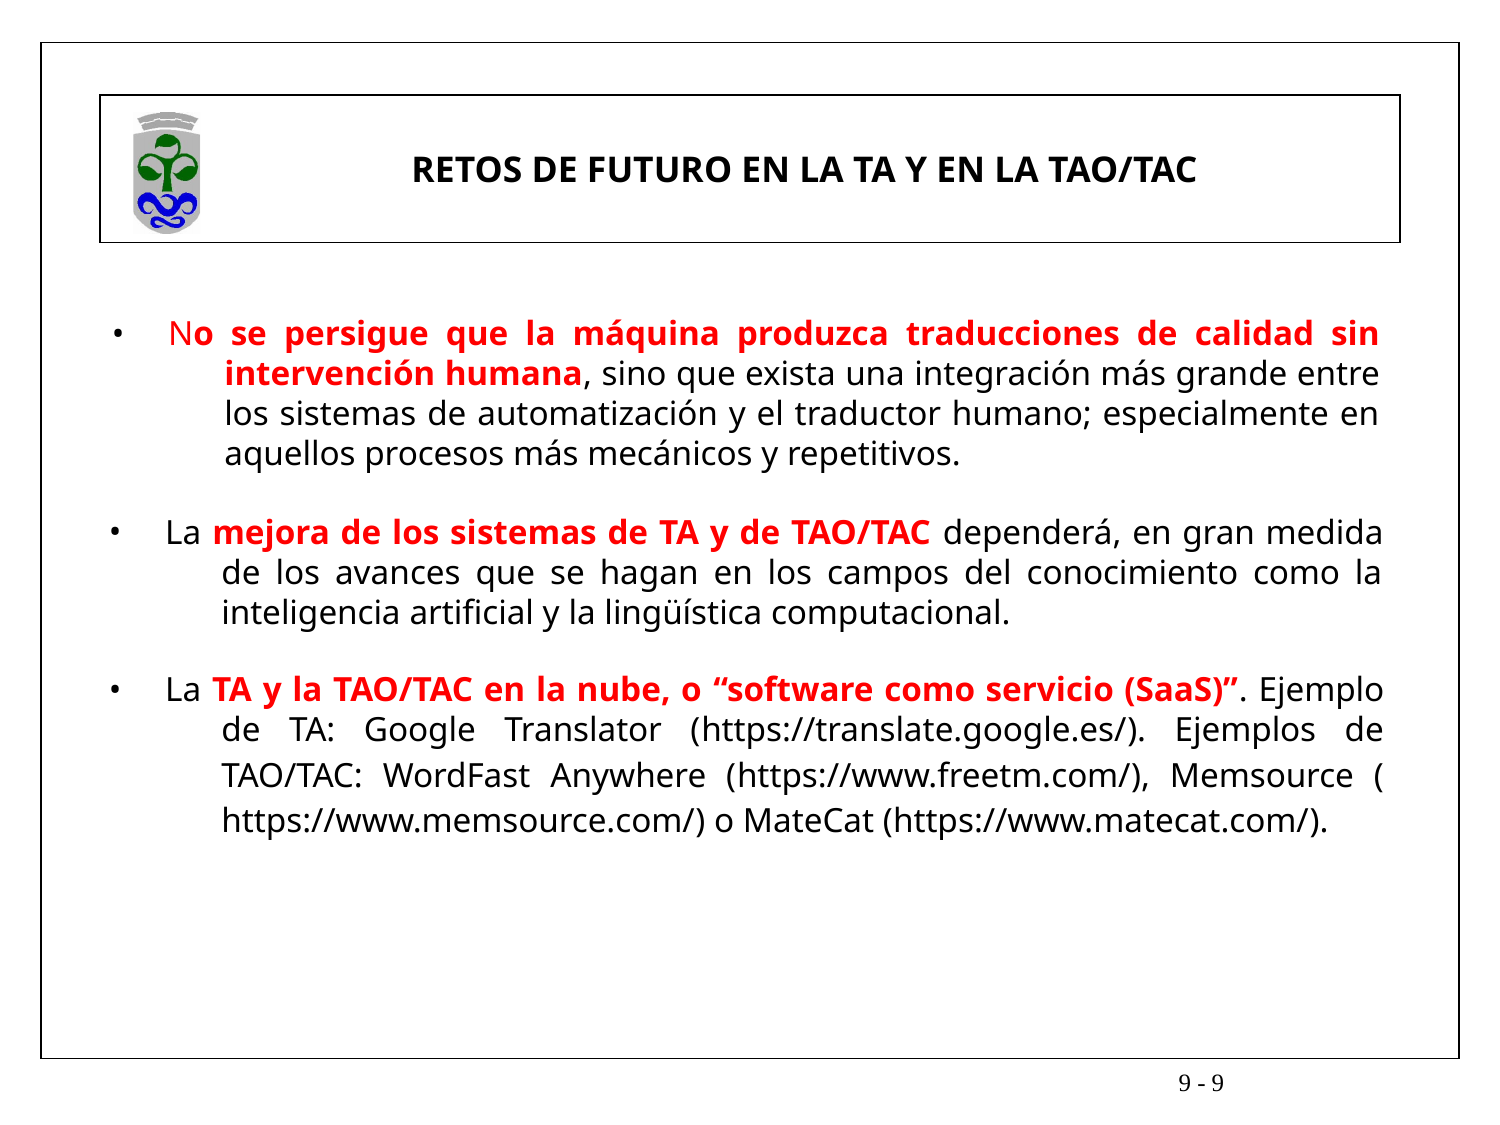

RETOS DE FUTURO EN LA TA Y EN LA TAO/TAC
No se persigue que la máquina produzca traducciones de calidad sin intervención humana, sino que exista una integración más grande entre los sistemas de automatización y el traductor humano; especialmente en aquellos procesos más mecánicos y repetitivos.
La mejora de los sistemas de TA y de TAO/TAC dependerá, en gran medida de los avances que se hagan en los campos del conocimiento como la inteligencia artificial y la lingüística computacional.
La TA y la TAO/TAC en la nube, o “software como servicio (SaaS)”. Ejemplo de TA: Google Translator (https://translate.google.es/). Ejemplos de TAO/TAC: WordFast Anywhere (https://www.freetm.com/), Memsource (https://www.memsource.com/) o MateCat (https://www.matecat.com/).